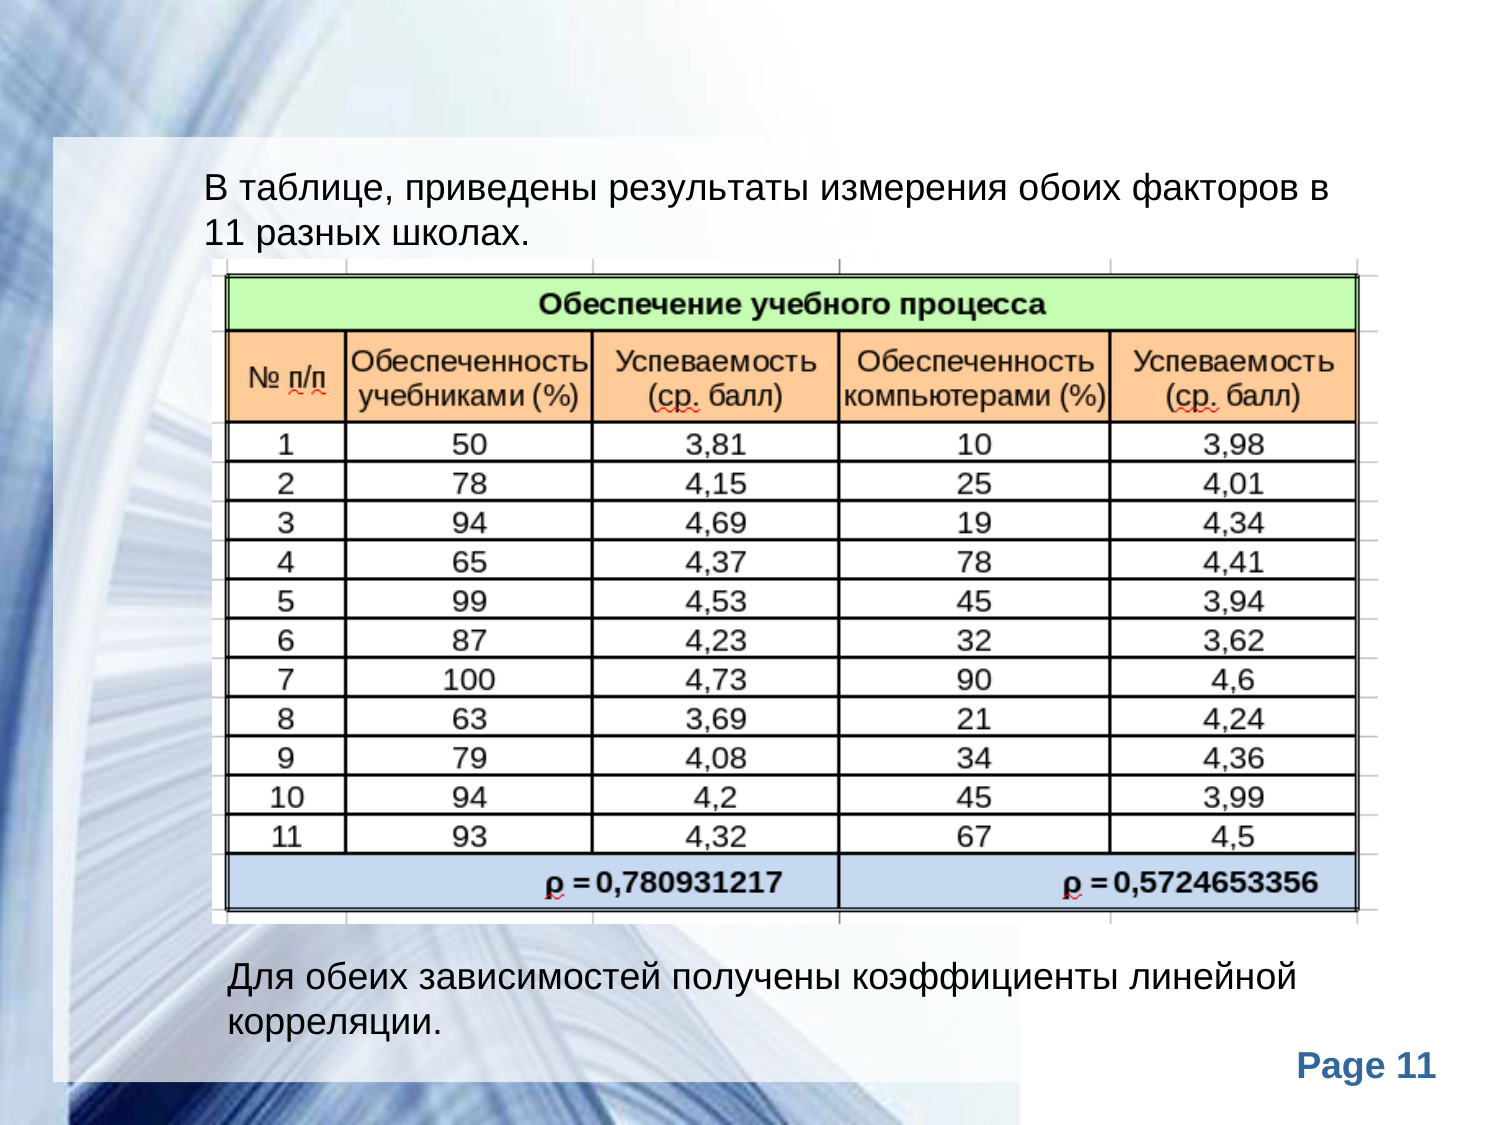

В таблице, приведены результаты измерения обоих факторов в 11 разных школах.
Для обеих зависимостей получены коэффициенты линейной корреляции.